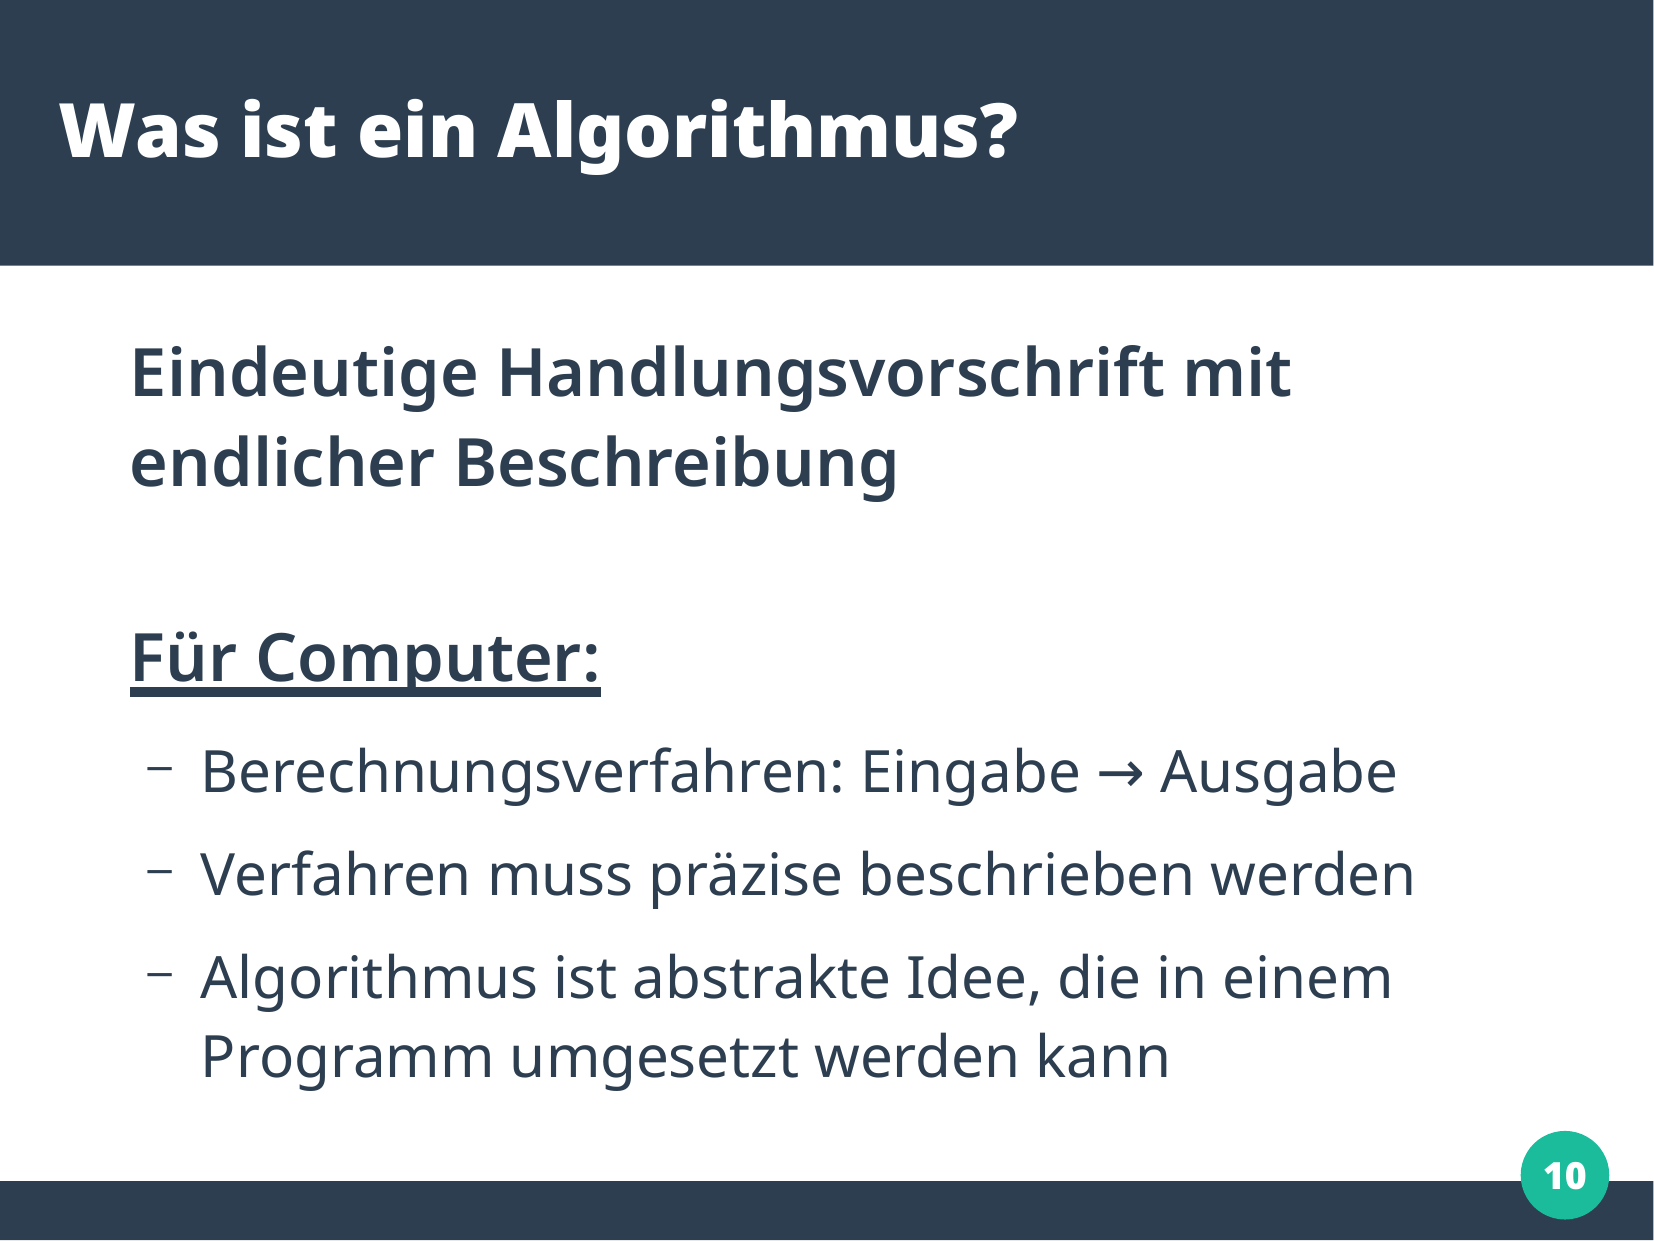

# Was ist ein Algorithmus?
Eindeutige Handlungsvorschrift mit endlicher Beschreibung
Für Computer:
Berechnungsverfahren: Eingabe → Ausgabe
Verfahren muss präzise beschrieben werden
Algorithmus ist abstrakte Idee, die in einem Programm umgesetzt werden kann
10